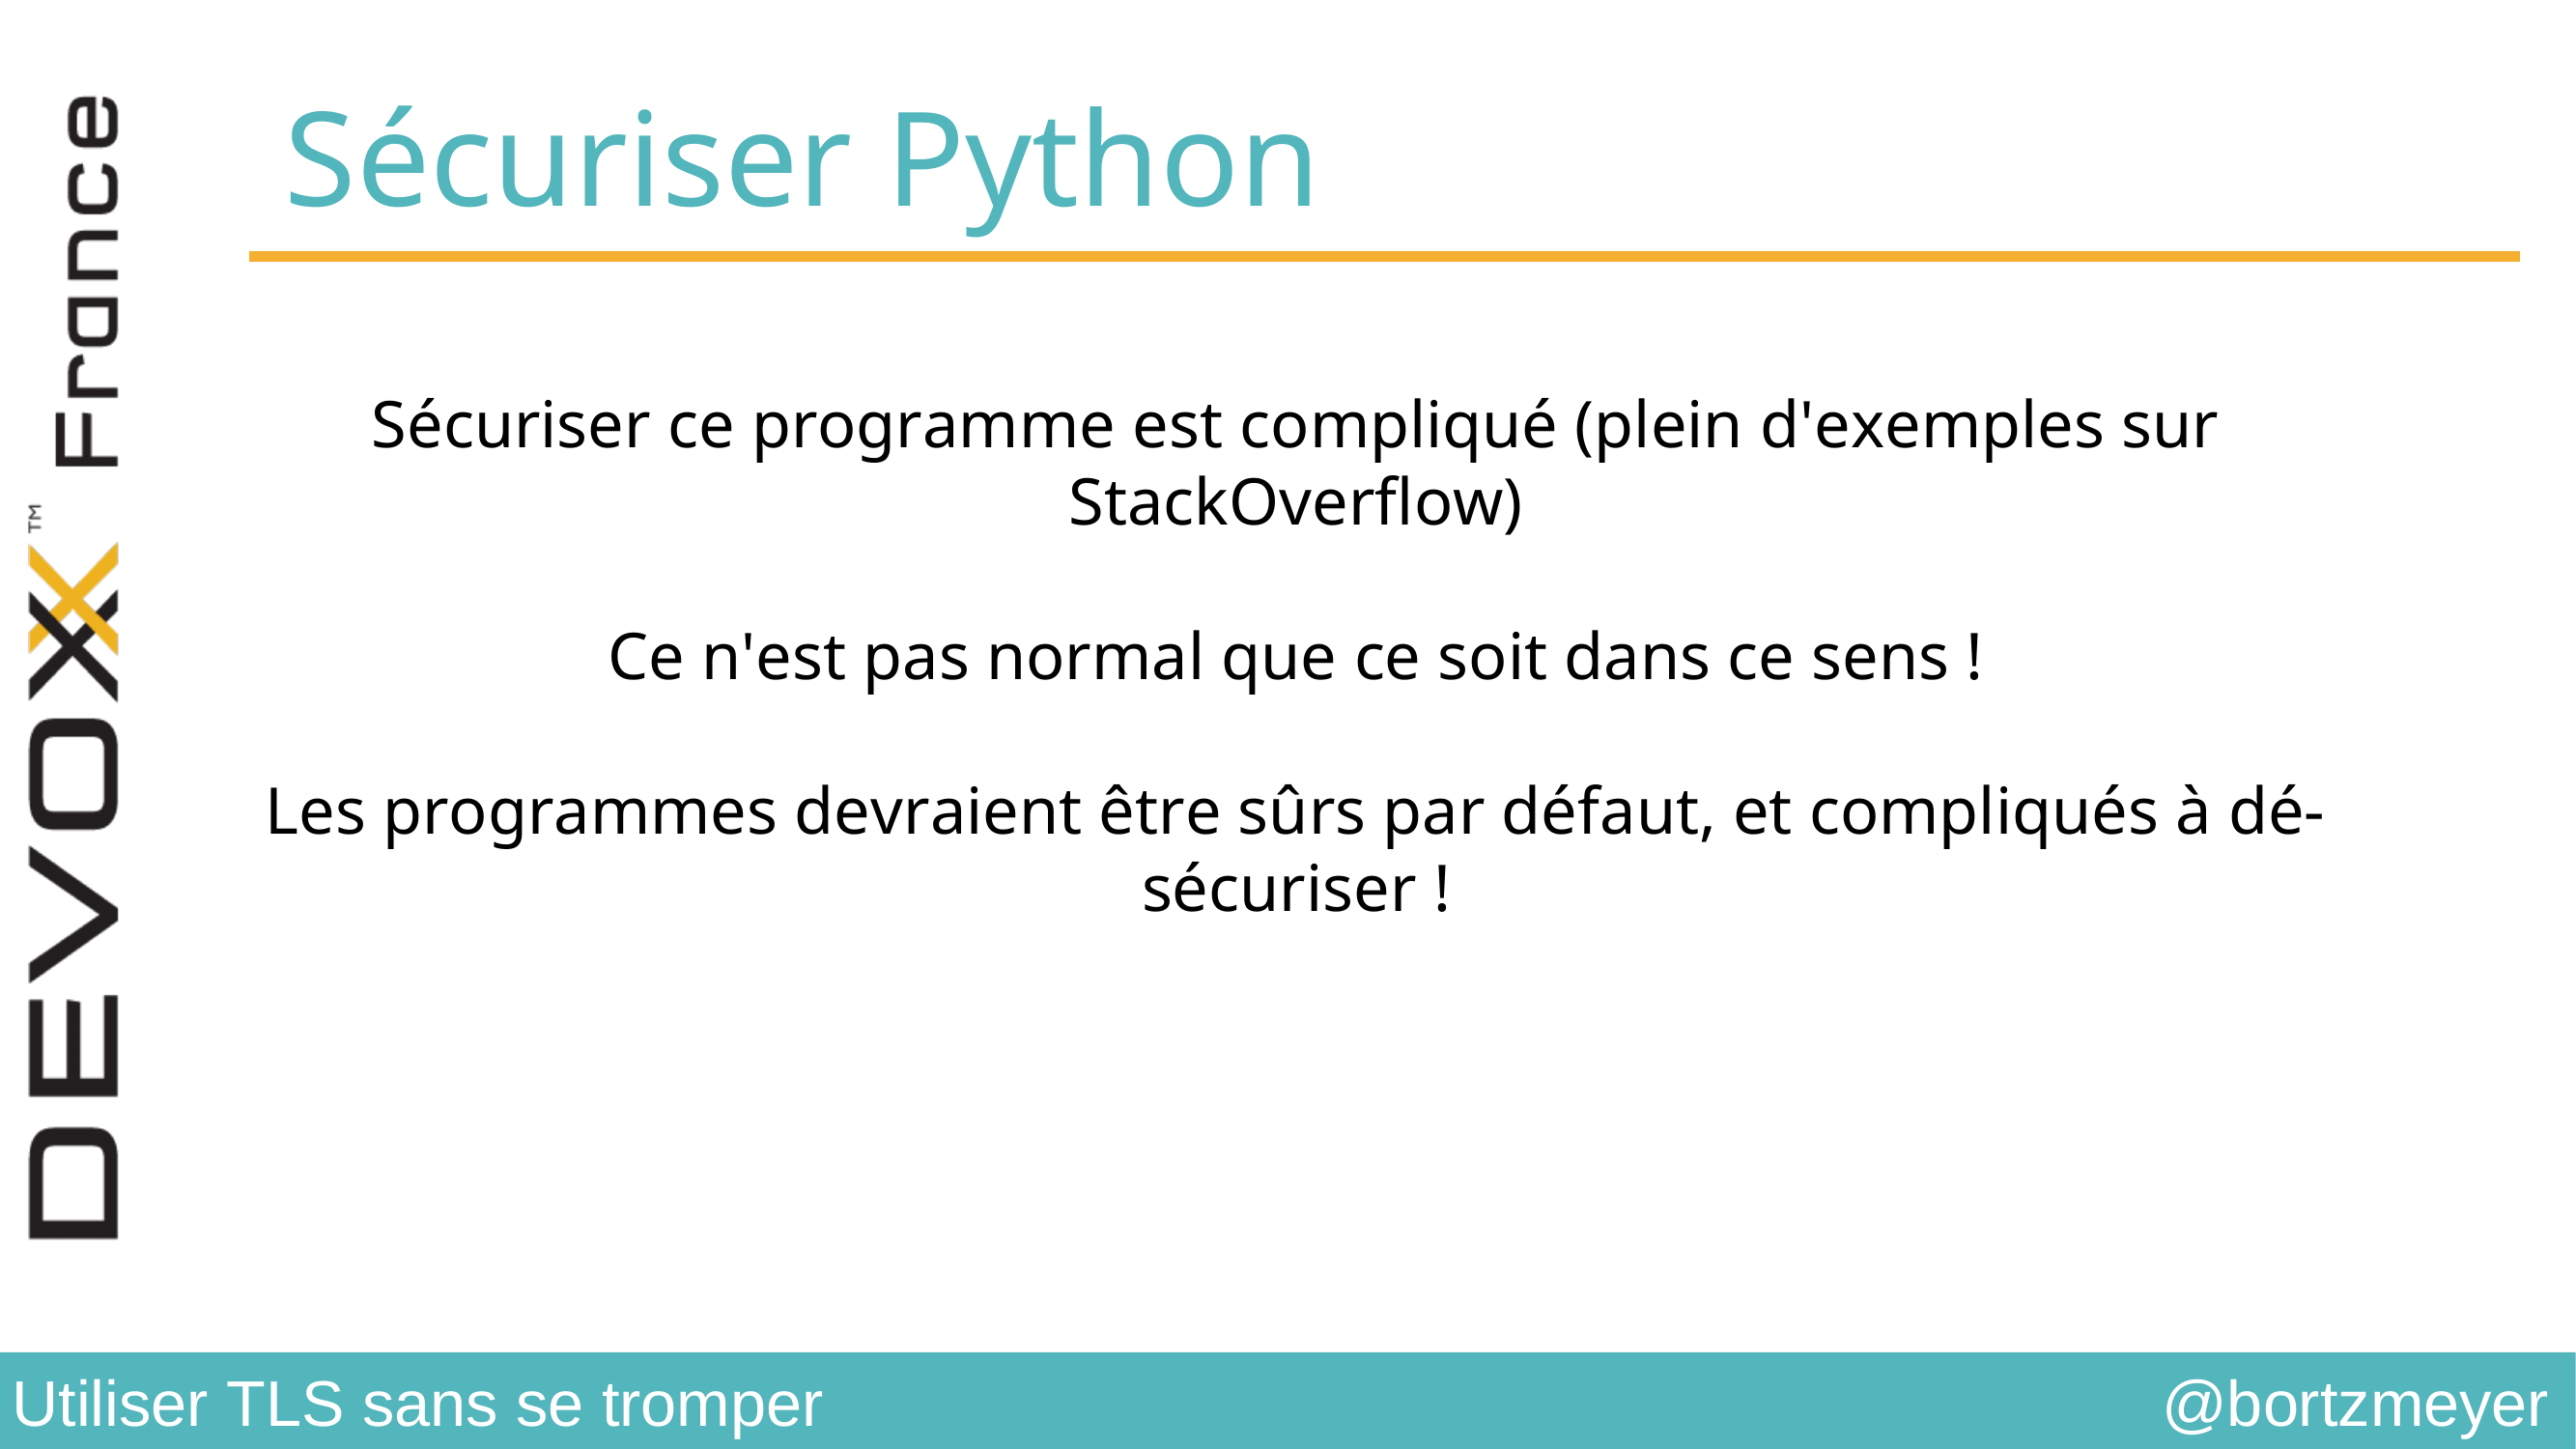

Sécuriser Python
Sécuriser ce programme est compliqué (plein d'exemples sur StackOverflow)
Ce n'est pas normal que ce soit dans ce sens !
Les programmes devraient être sûrs par défaut, et compliqués à dé-sécuriser !